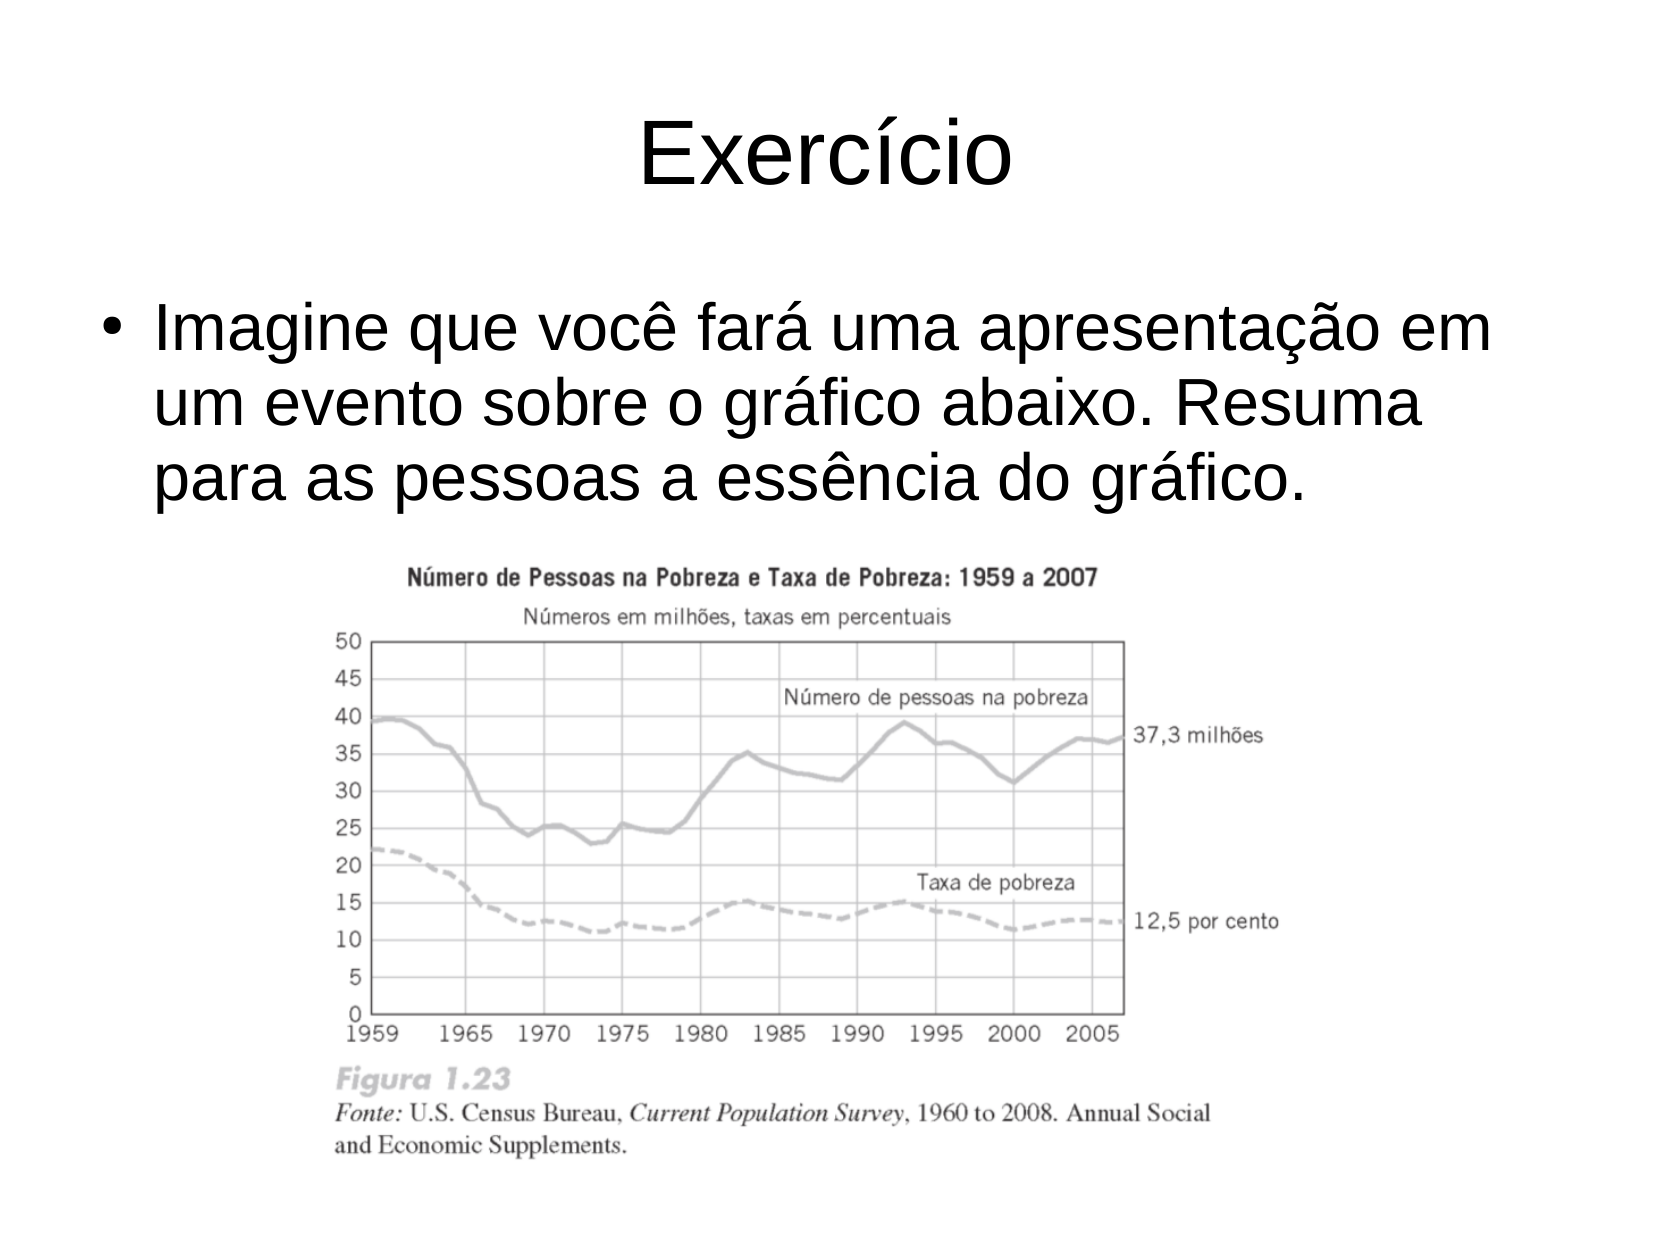

# Exercício
Imagine que você fará uma apresentação em um evento sobre o gráfico abaixo. Resuma para as pessoas a essência do gráfico.